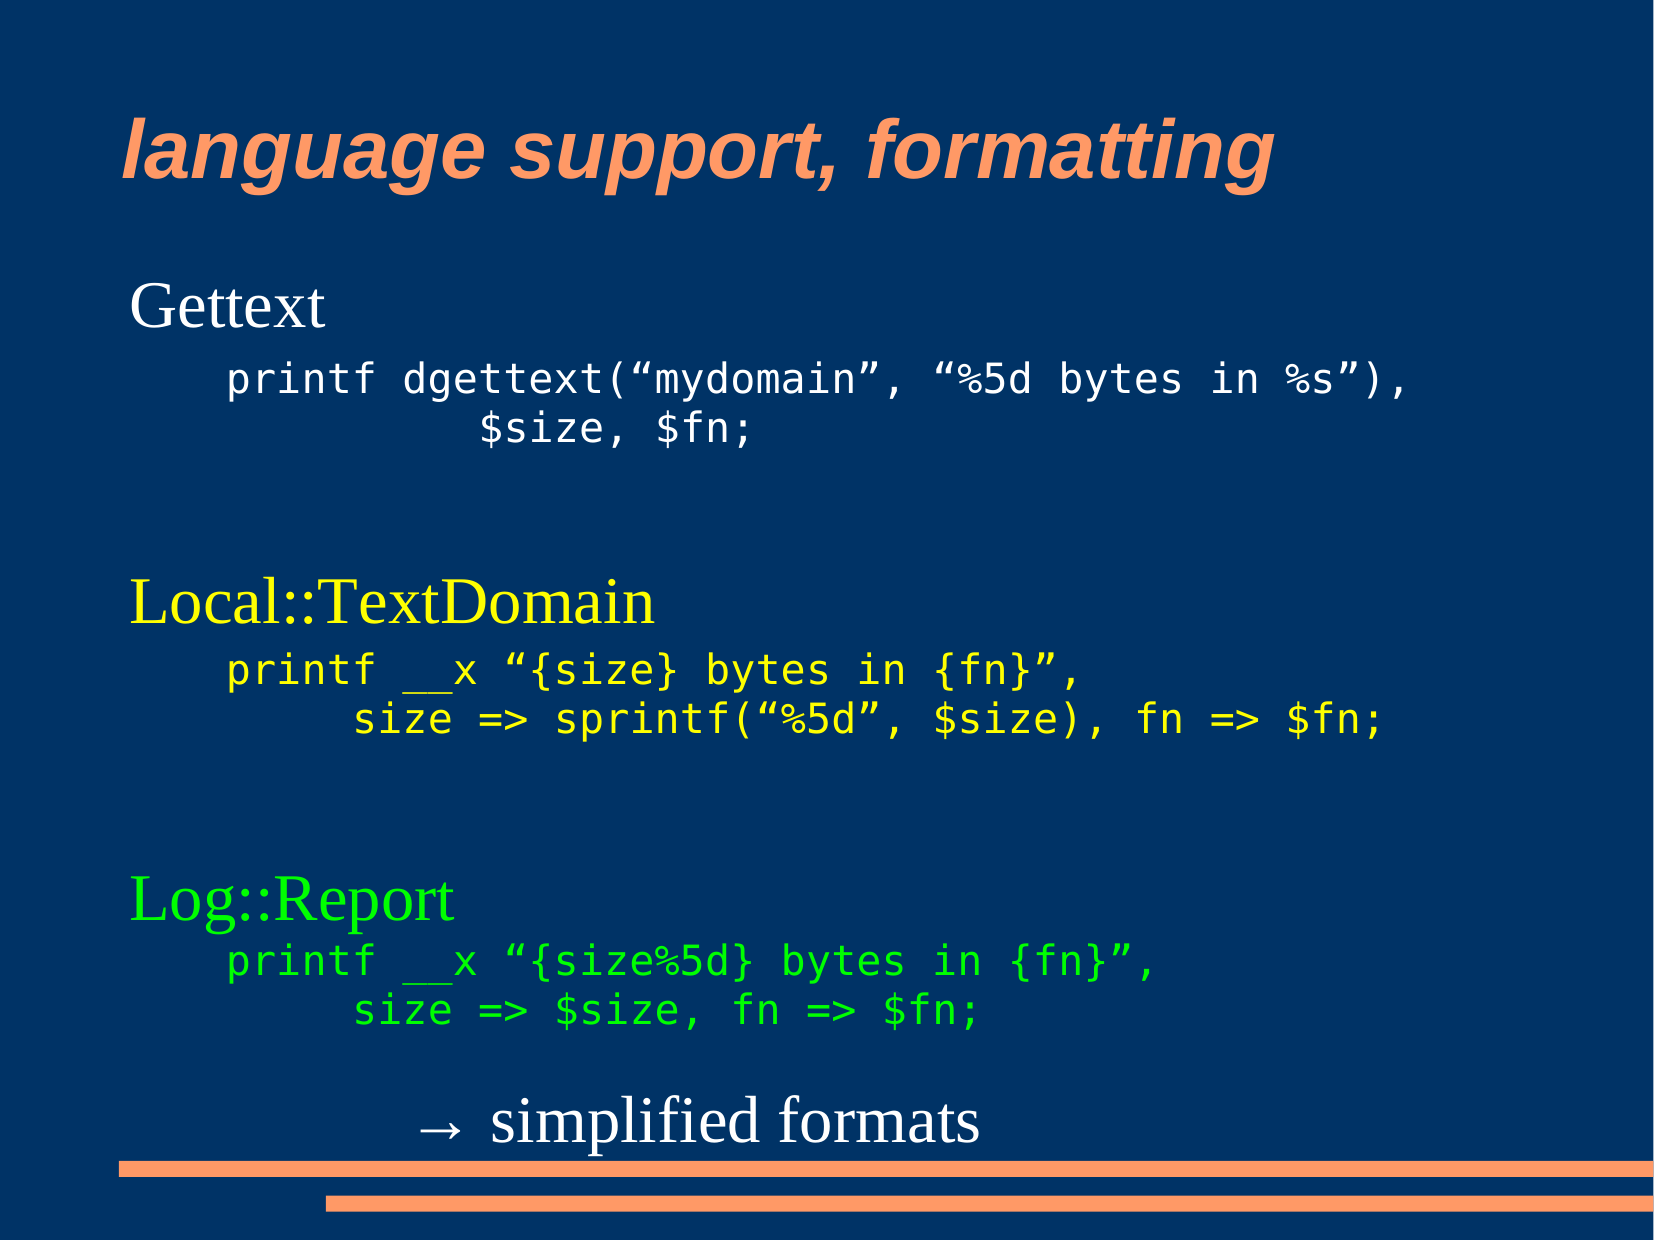

# language support, formatting
Gettext
Local::TextDomain
Log::Report
			→ simplified formats
printf dgettext(“mydomain”, “%5d bytes in %s”),
 $size, $fn;
printf __x “{size} bytes in {fn}”,
 size => sprintf(“%5d”, $size), fn => $fn;
printf __x “{size%5d} bytes in {fn}”,
 size => $size, fn => $fn;